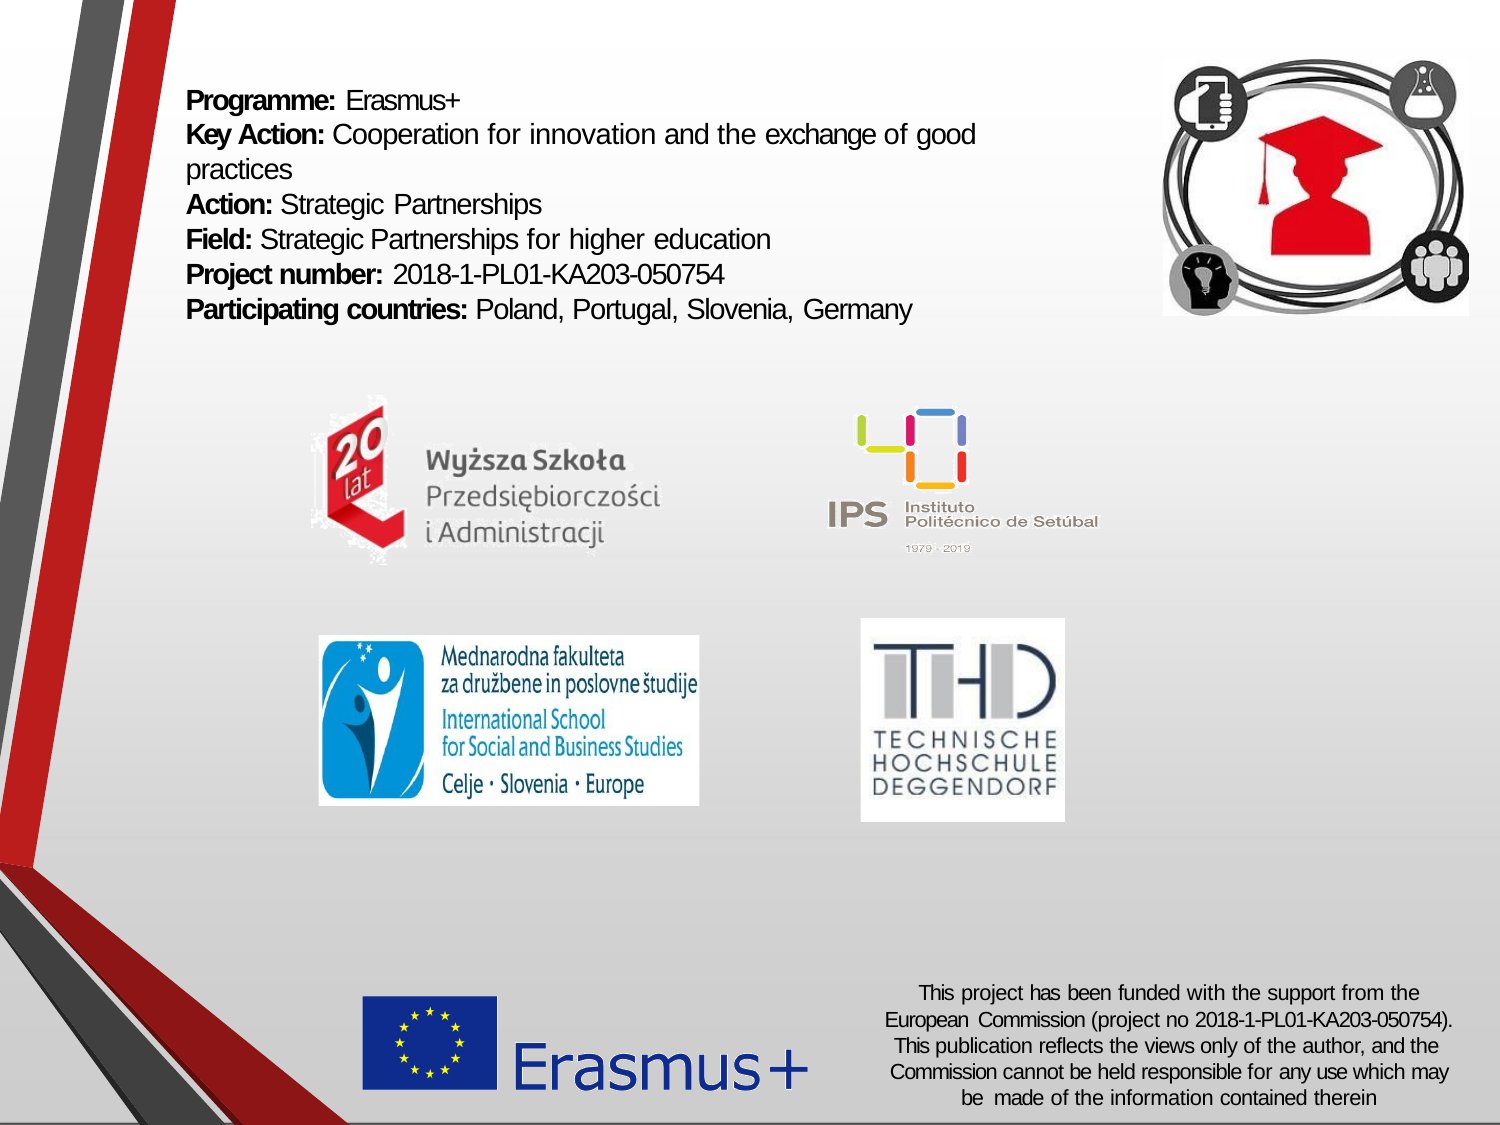

Programme: Erasmus+
Key Action: Cooperation for innovation and the exchange of good practices
Action: Strategic Partnerships
Field: Strategic Partnerships for higher education
Project number: 2018-1-PL01-KA203-050754
Participating countries: Poland, Portugal, Slovenia, Germany
This project has been funded with the support from the European Commission (project no 2018-1-PL01-KA203-050754).
This publication reflects the views only of the author, and the Commission cannot be held responsible for any use which may be made of the information contained therein